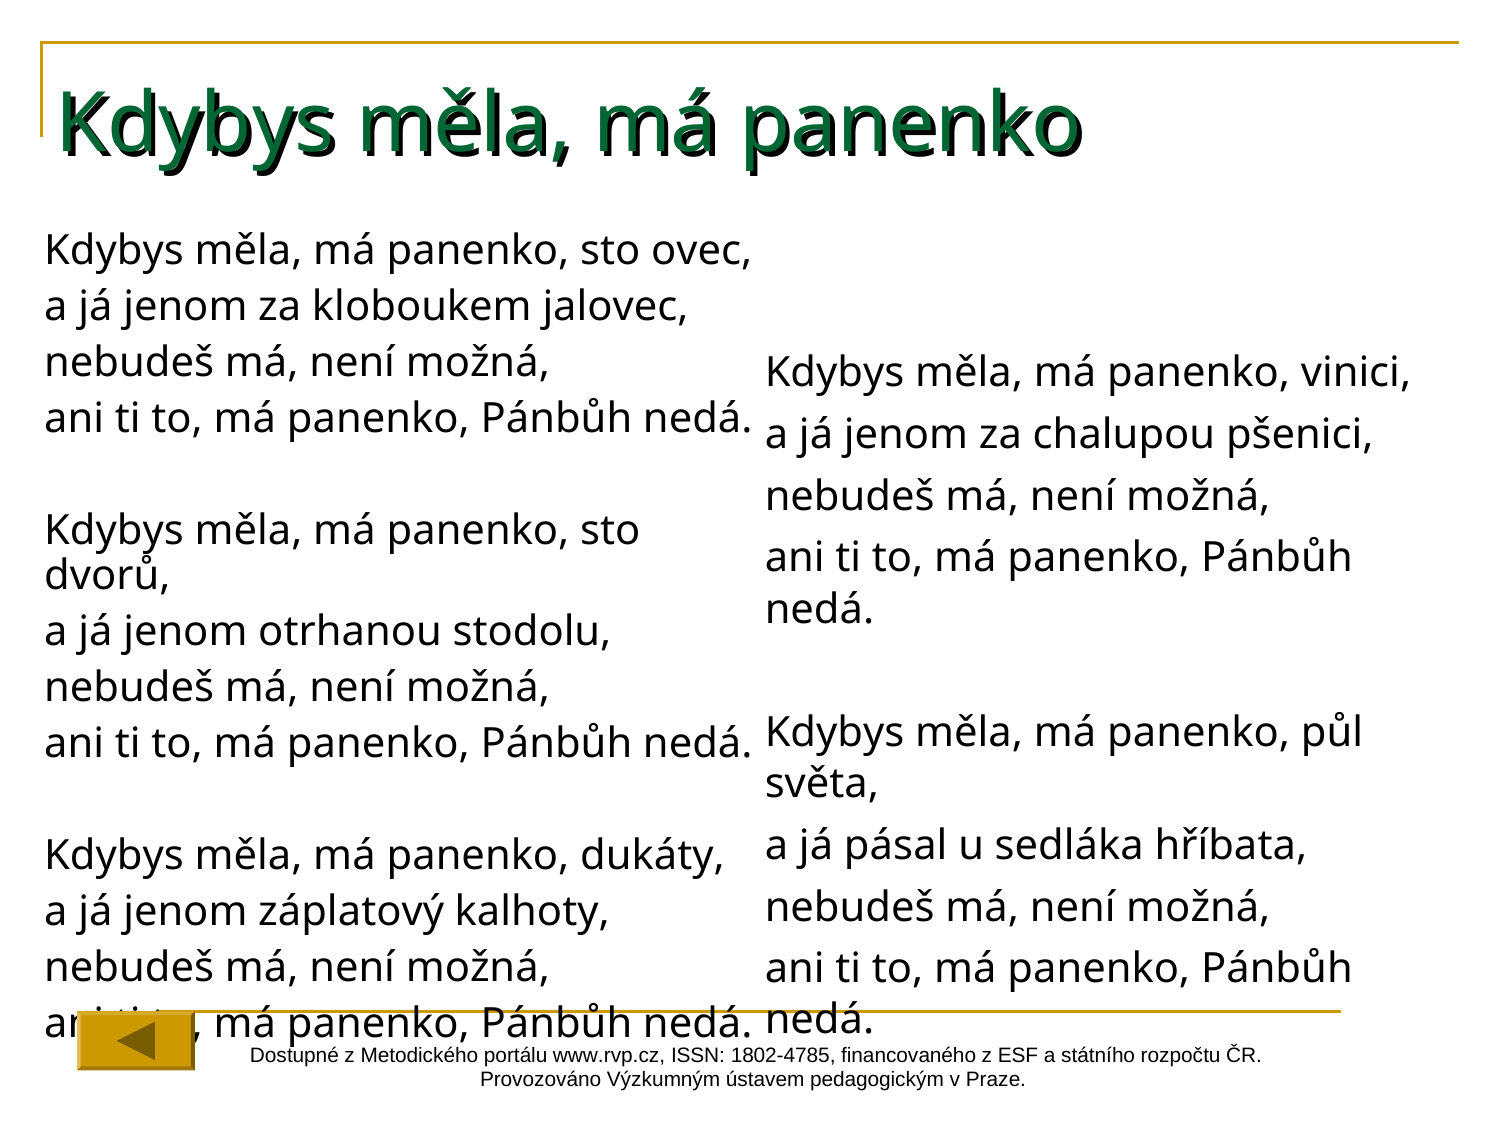

# Kdybys měla, má panenko
Kdybys měla, má panenko, sto ovec,
a já jenom za kloboukem jalovec,
nebudeš má, není možná,
ani ti to, má panenko, Pánbůh nedá.
Kdybys měla, má panenko, sto dvorů,
a já jenom otrhanou stodolu,
nebudeš má, není možná,
ani ti to, má panenko, Pánbůh nedá.
Kdybys měla, má panenko, dukáty,
a já jenom záplatový kalhoty,
nebudeš má, není možná,
ani ti to, má panenko, Pánbůh nedá.
Kdybys měla, má panenko, vinici,
a já jenom za chalupou pšenici,
nebudeš má, není možná,
ani ti to, má panenko, Pánbůh nedá.
Kdybys měla, má panenko, půl světa,
a já pásal u sedláka hříbata,
nebudeš má, není možná,
ani ti to, má panenko, Pánbůh nedá.